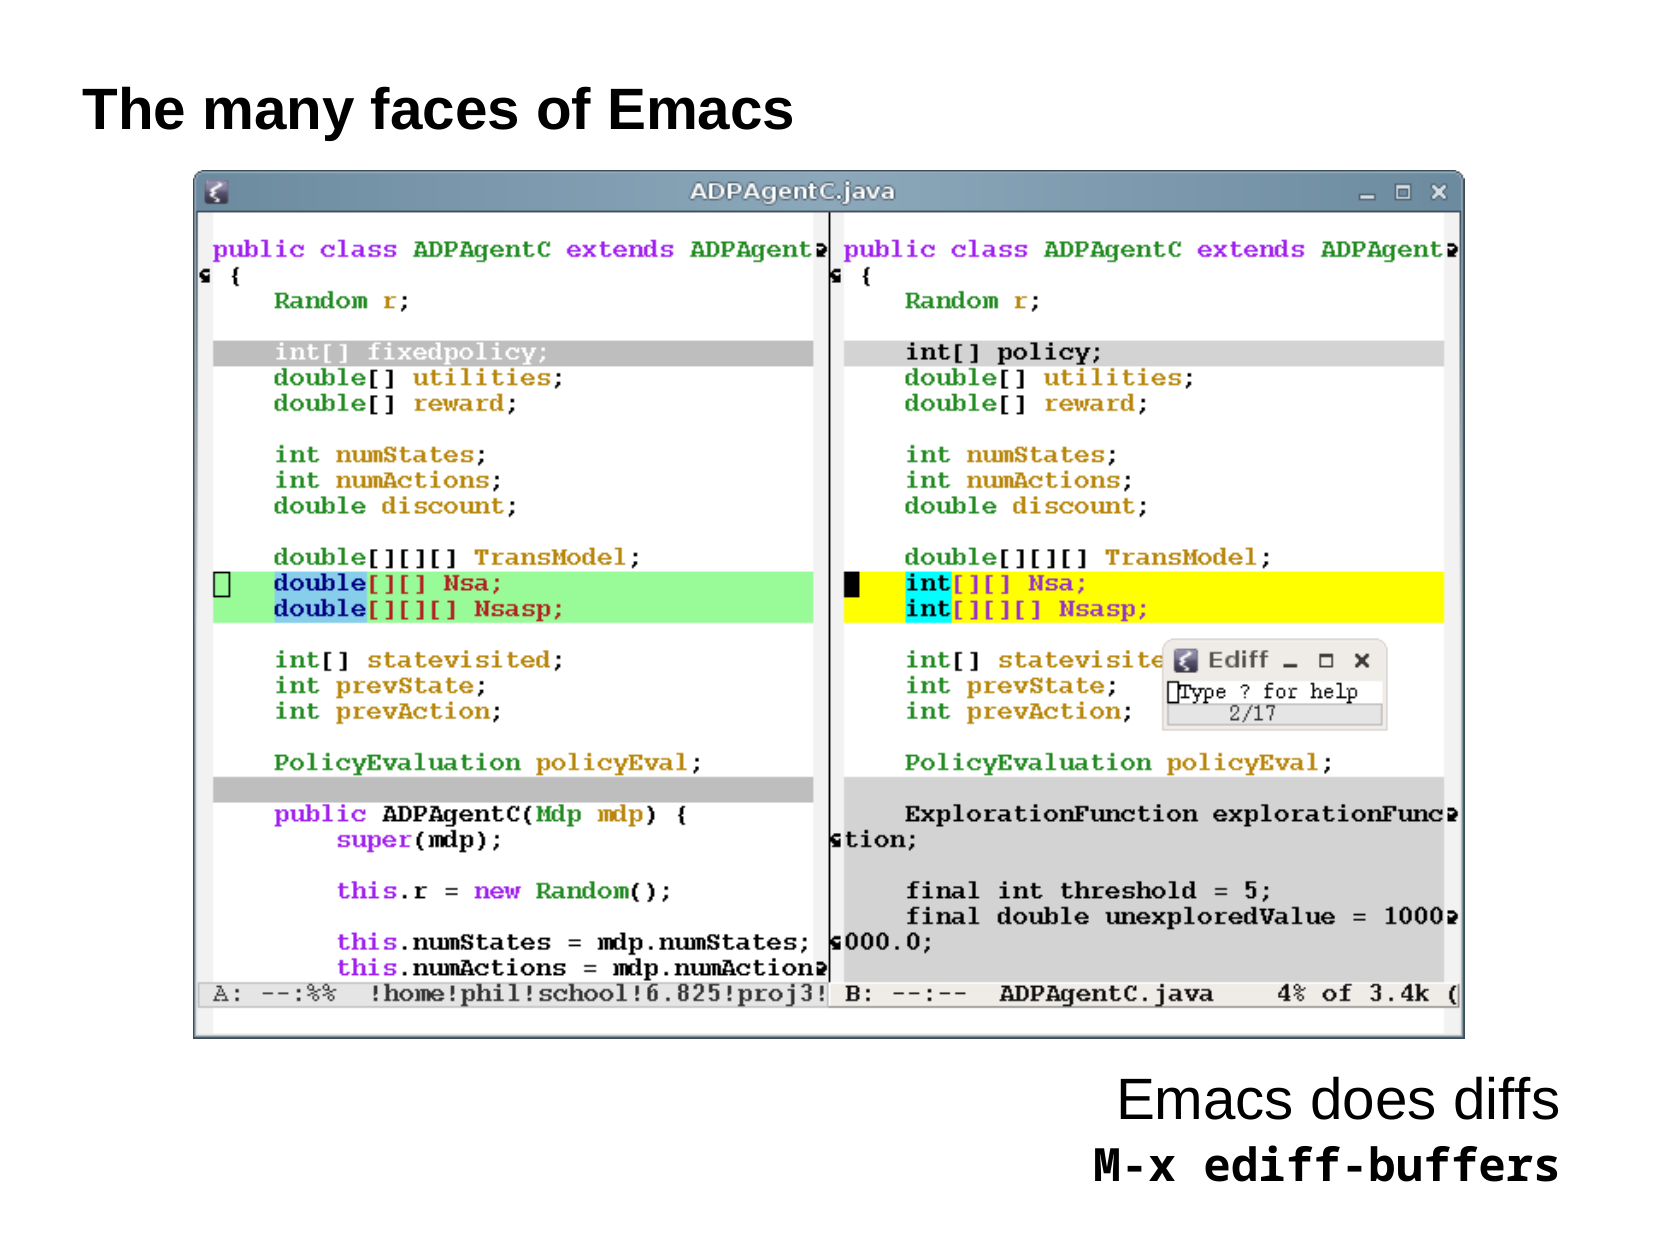

# The many faces of Emacs
Emacs does diffs
M-x ediff-buffers